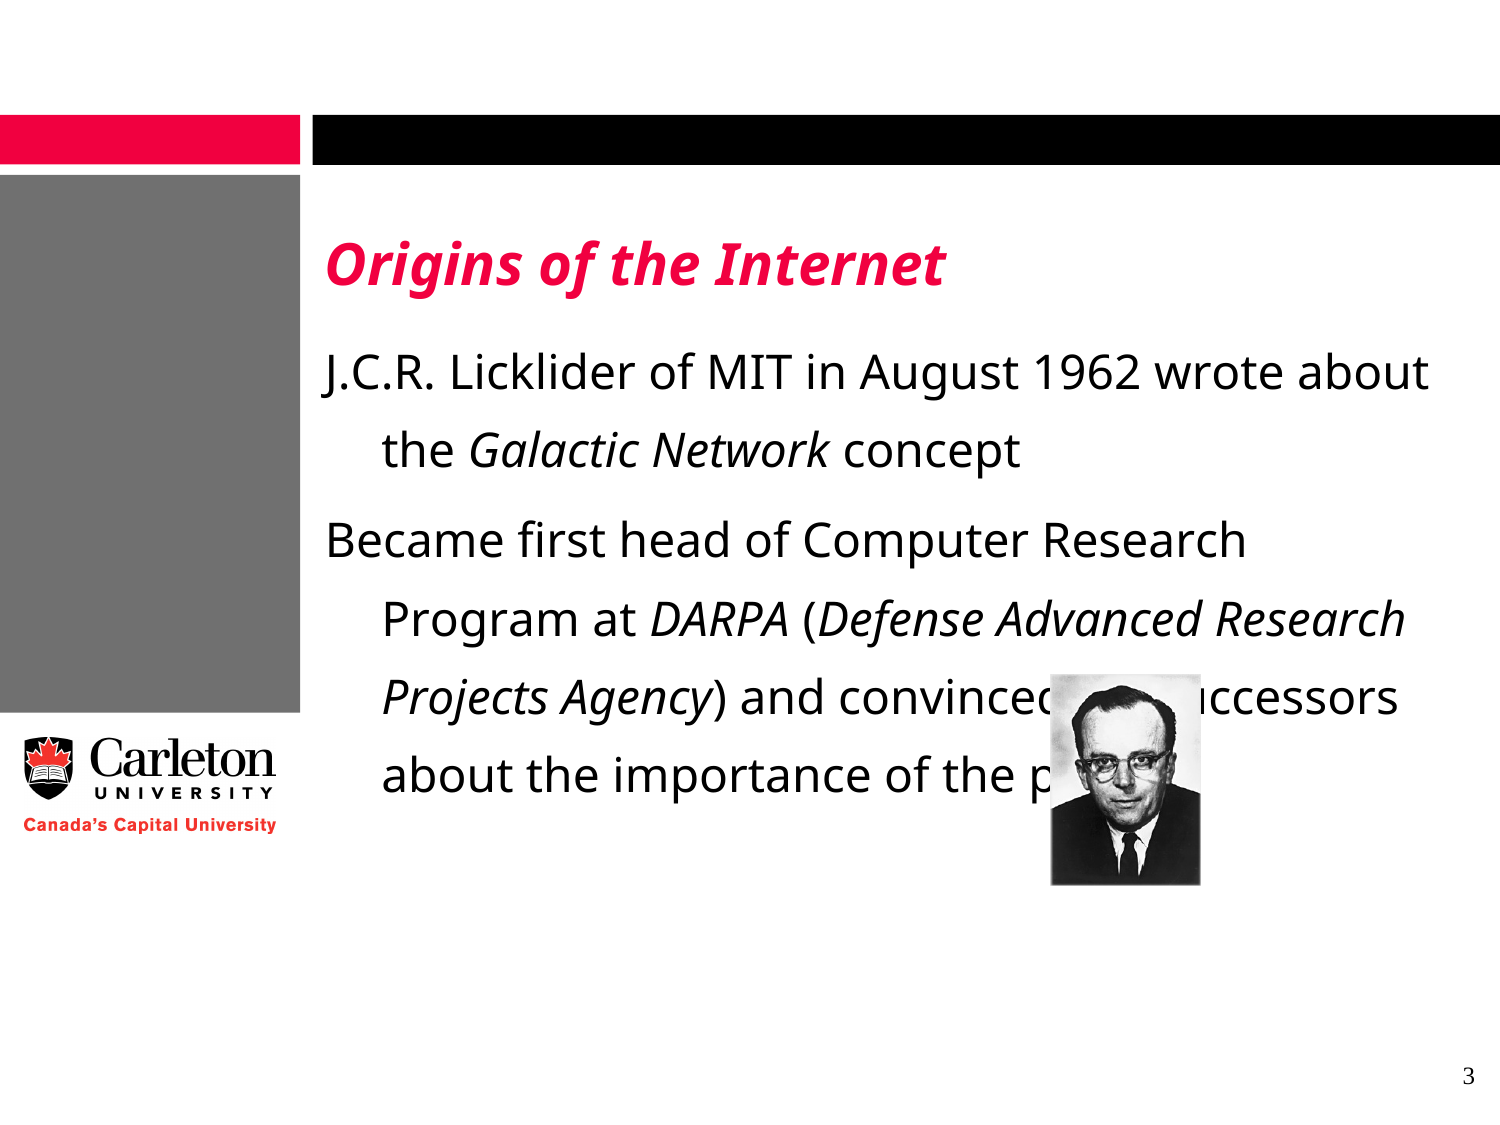

# Origins of the Internet
J.C.R. Licklider of MIT in August 1962 wrote about the Galactic Network concept
Became first head of Computer Research Program at DARPA (Defense Advanced Research Projects Agency) and convinced his successors about the importance of the project
3